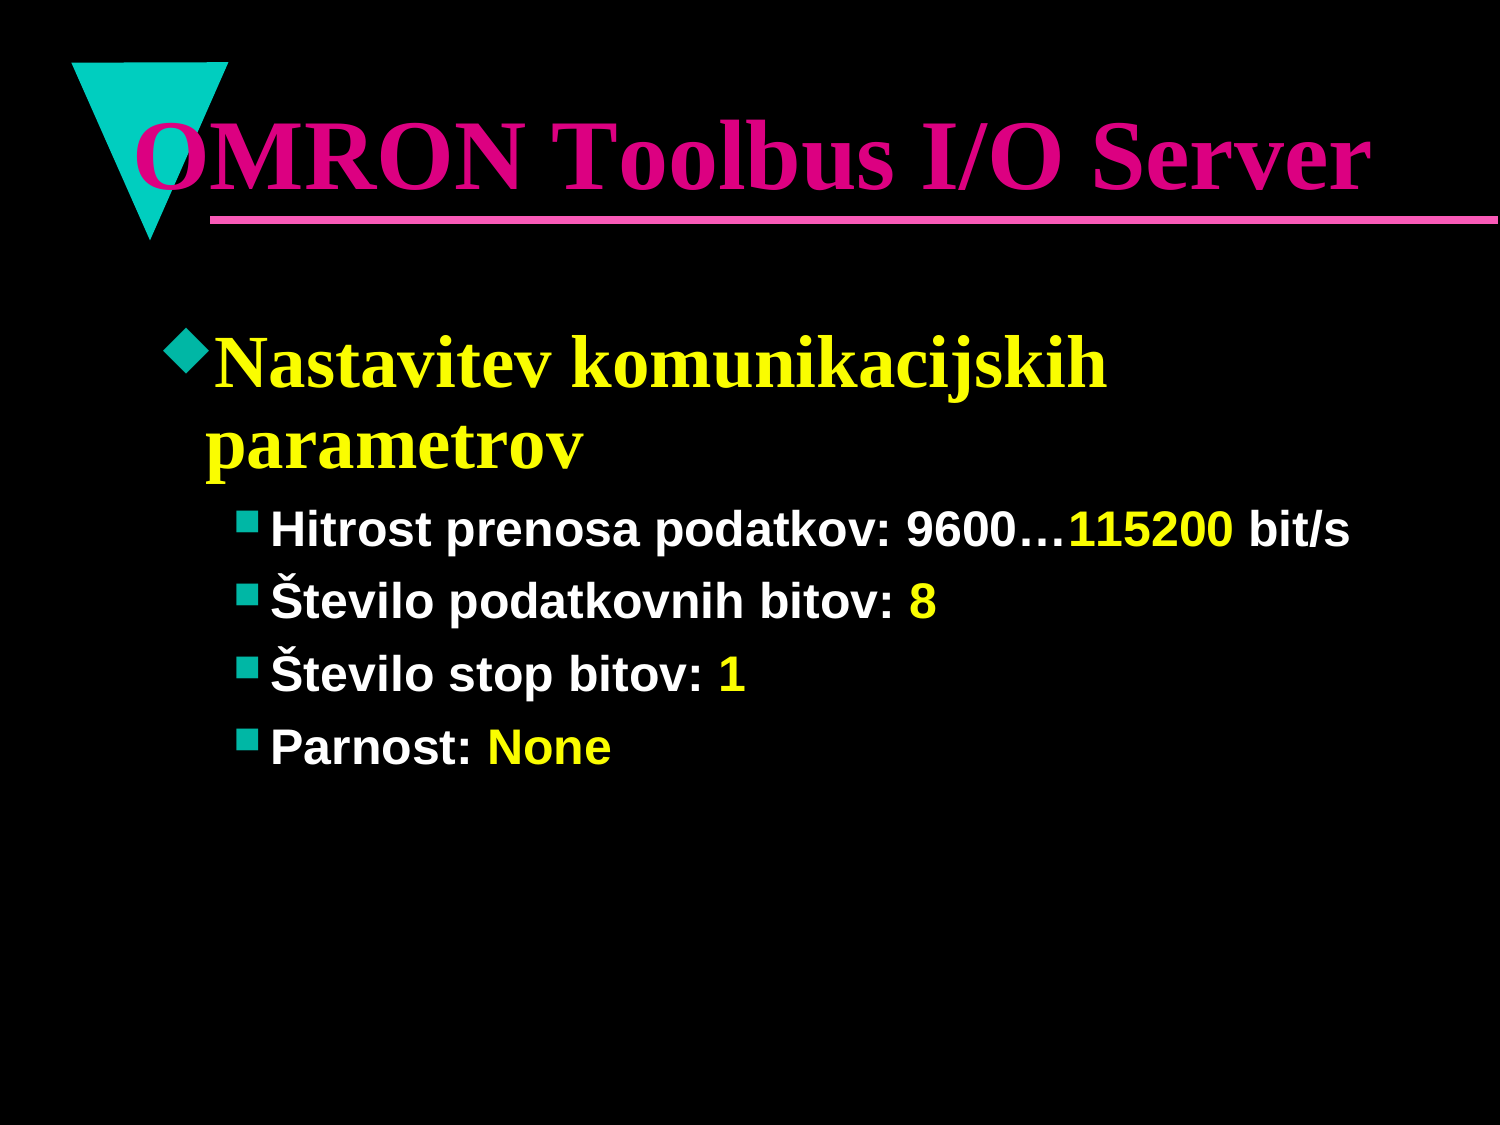

# OMRON Toolbus I/O Server
Nastavitev komunikacijskih parametrov
Hitrost prenosa podatkov: 9600…115200 bit/s
Število podatkovnih bitov: 8
Število stop bitov: 1
Parnost: None
RVP2
I/O komunikacija
24